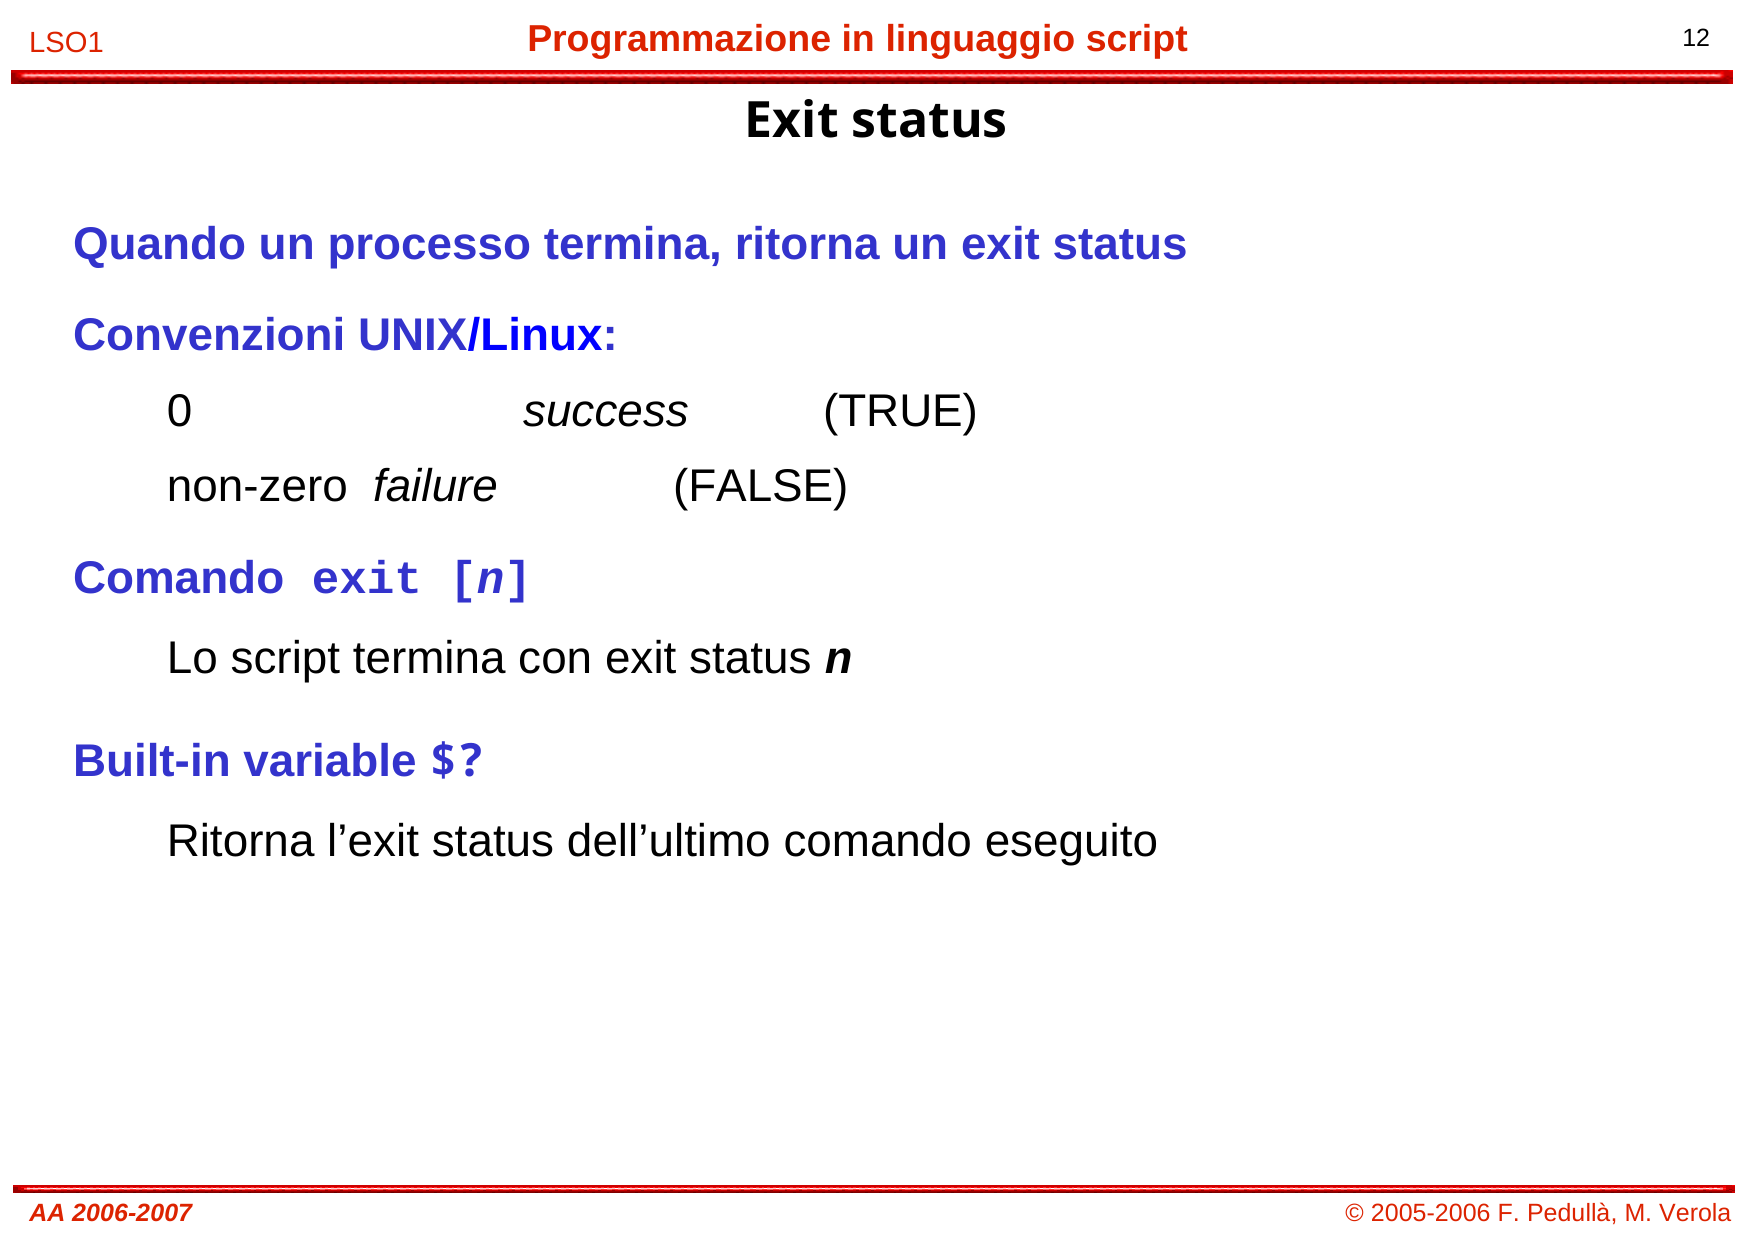

# Exit status
Quando un processo termina, ritorna un exit status
Convenzioni UNIX/Linux:
0		success	(TRUE)
non-zero	failure		(FALSE)
Comando exit [n]
Lo script termina con exit status n
Built-in variable $?
Ritorna l’exit status dell’ultimo comando eseguito